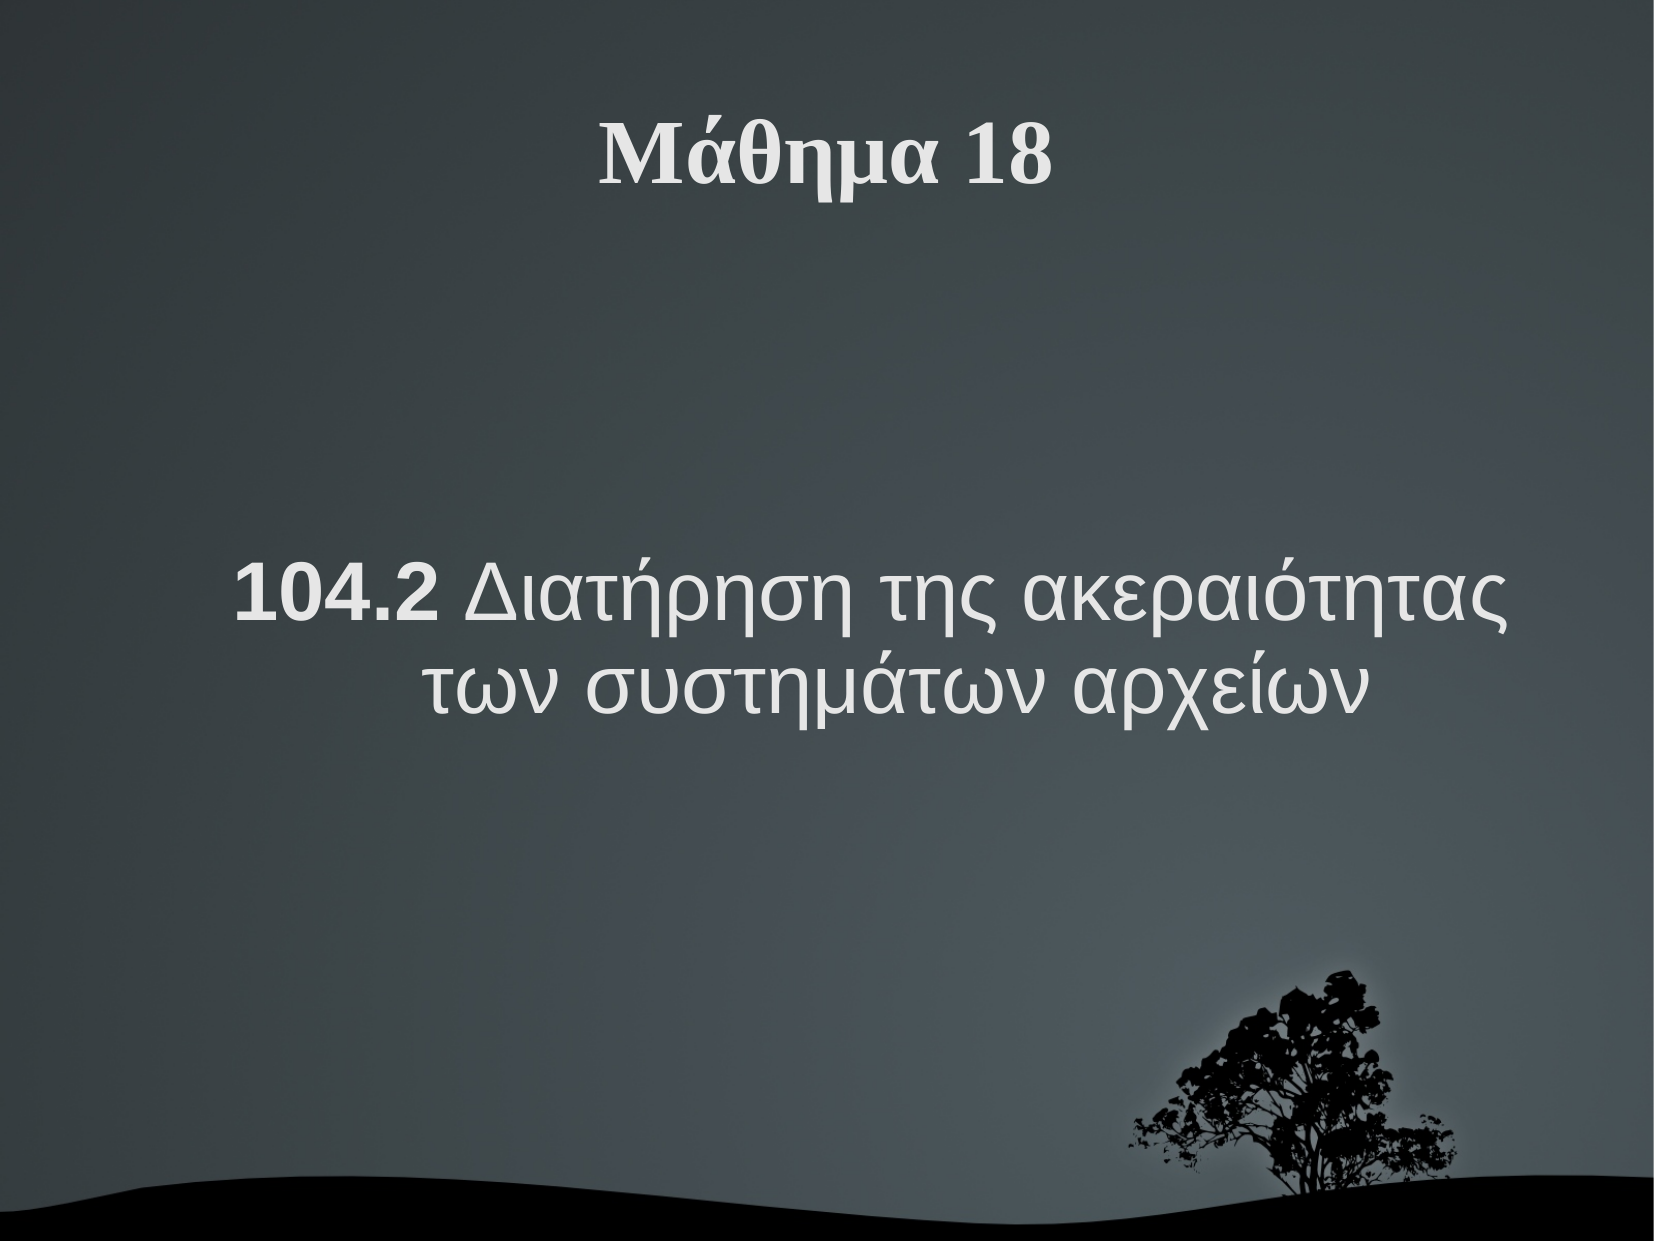

# Μάθημα 18
104.2 Διατήρηση της ακεραιότητας των συστημάτων αρχείων